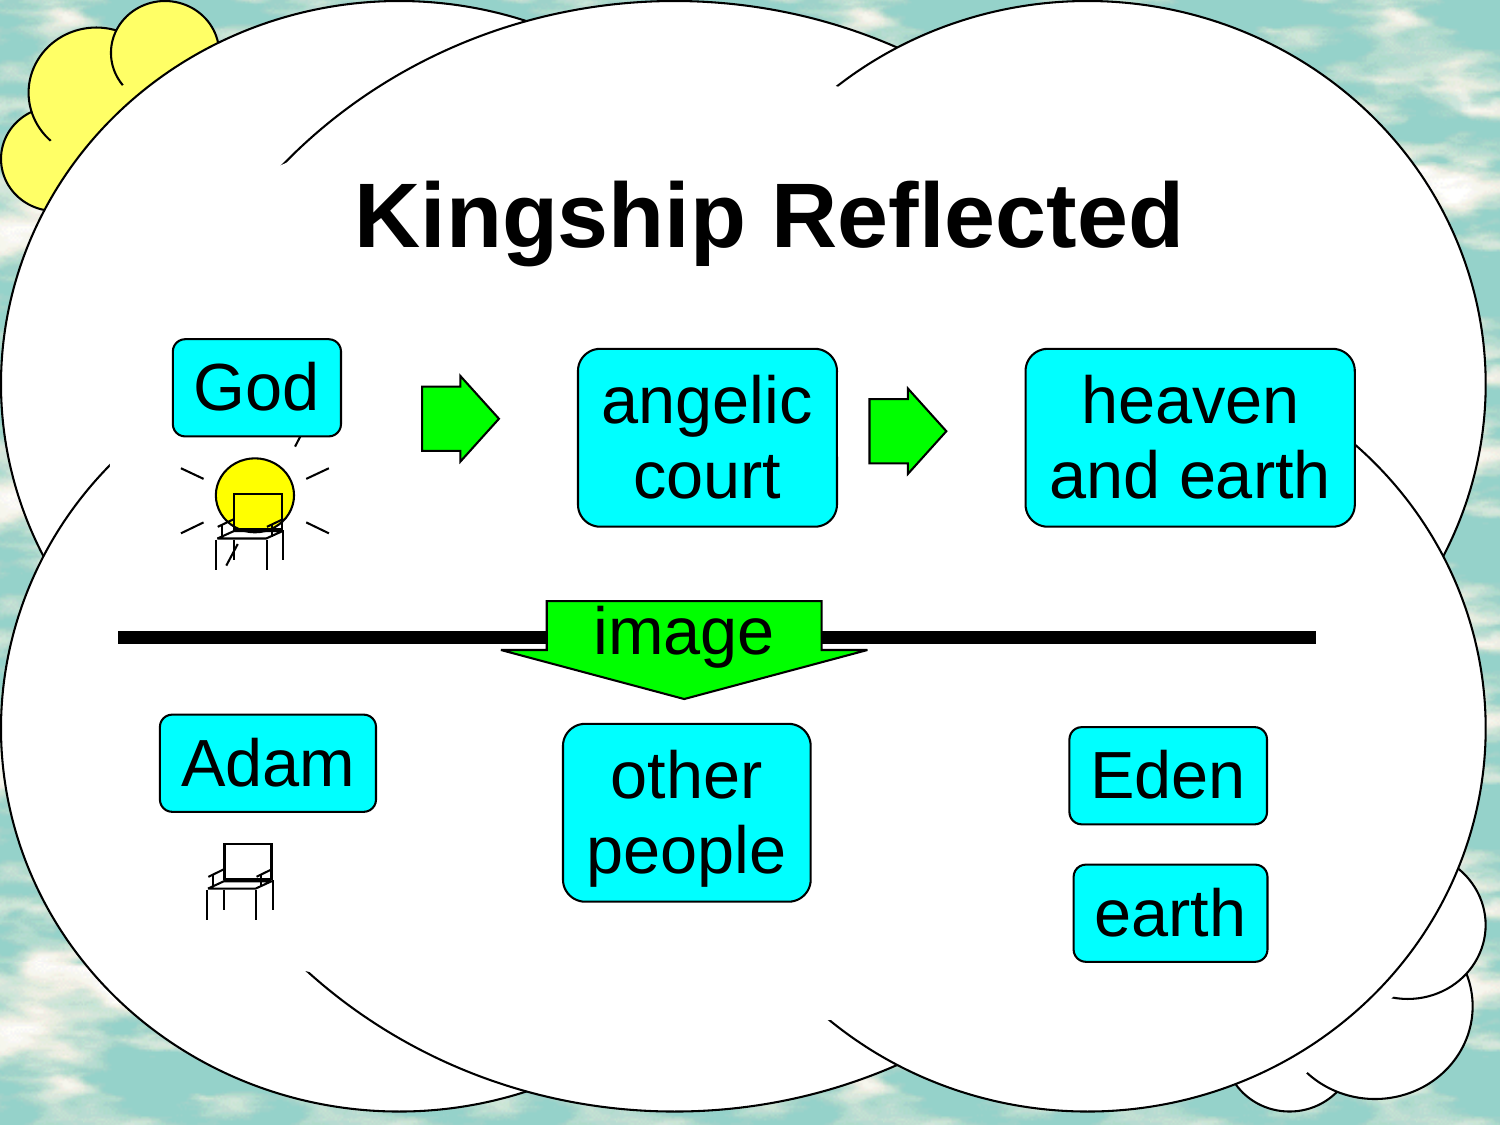

# Kingship Reflected
God
angelic
court
heaven
and earth
image
Adam
other
people
Eden
earth